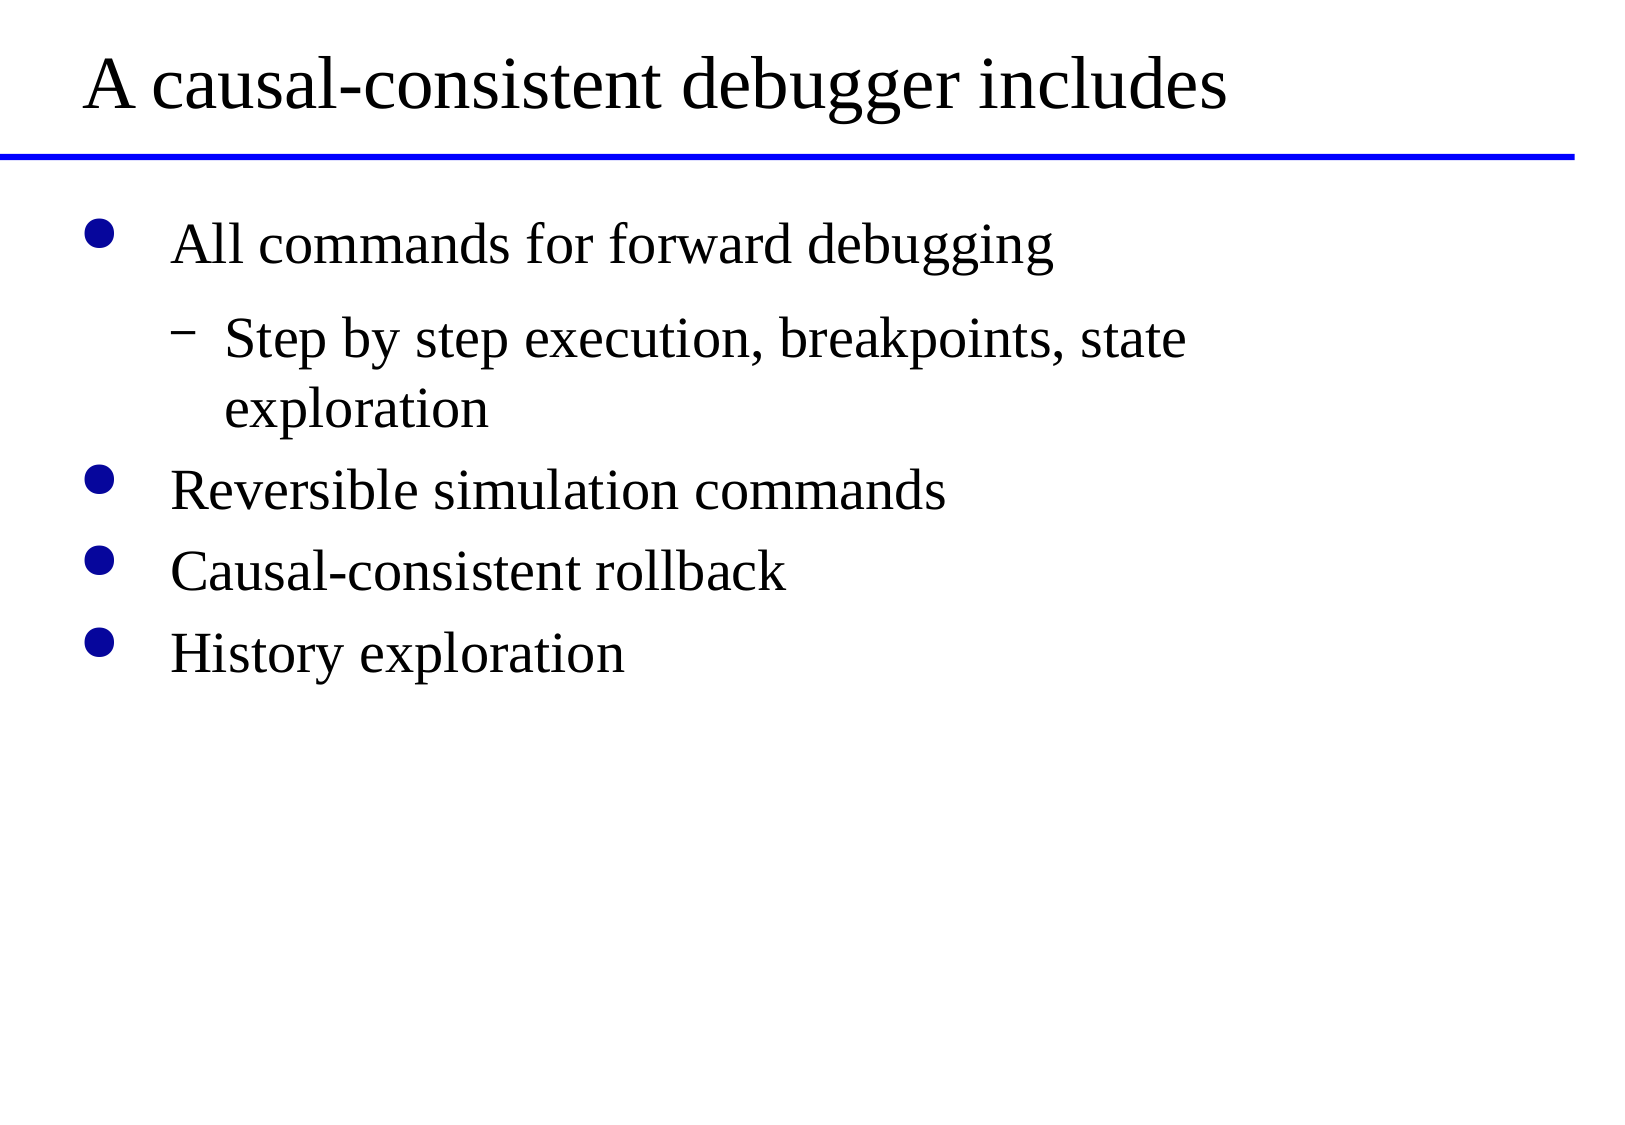

# A causal-consistent debugger includes
All commands for forward debugging
Step by step execution, breakpoints, state exploration
Reversible simulation commands
Causal-consistent rollback
History exploration